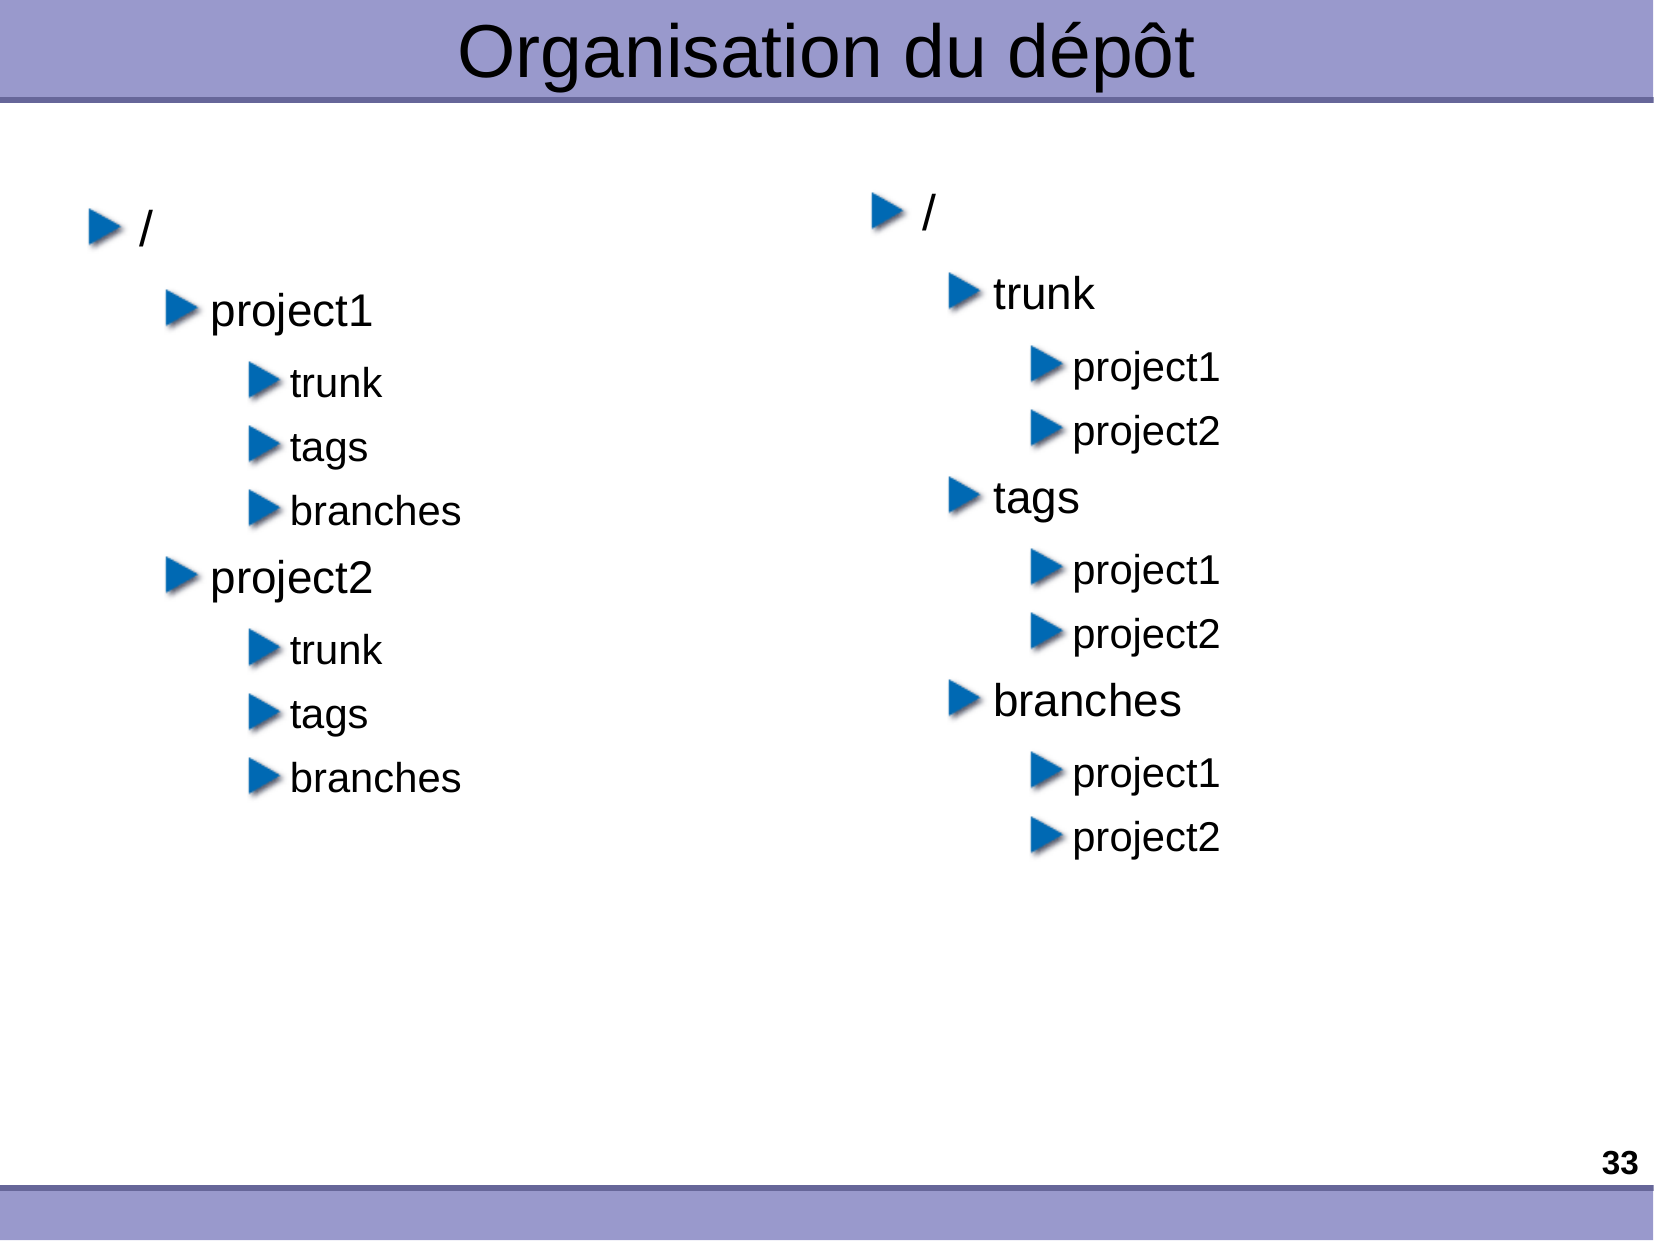

# Organisation du dépôt
/
trunk
project1
project2
tags
project1
project2
branches
project1
project2
/
project1
trunk
tags
branches
project2
trunk
tags
branches